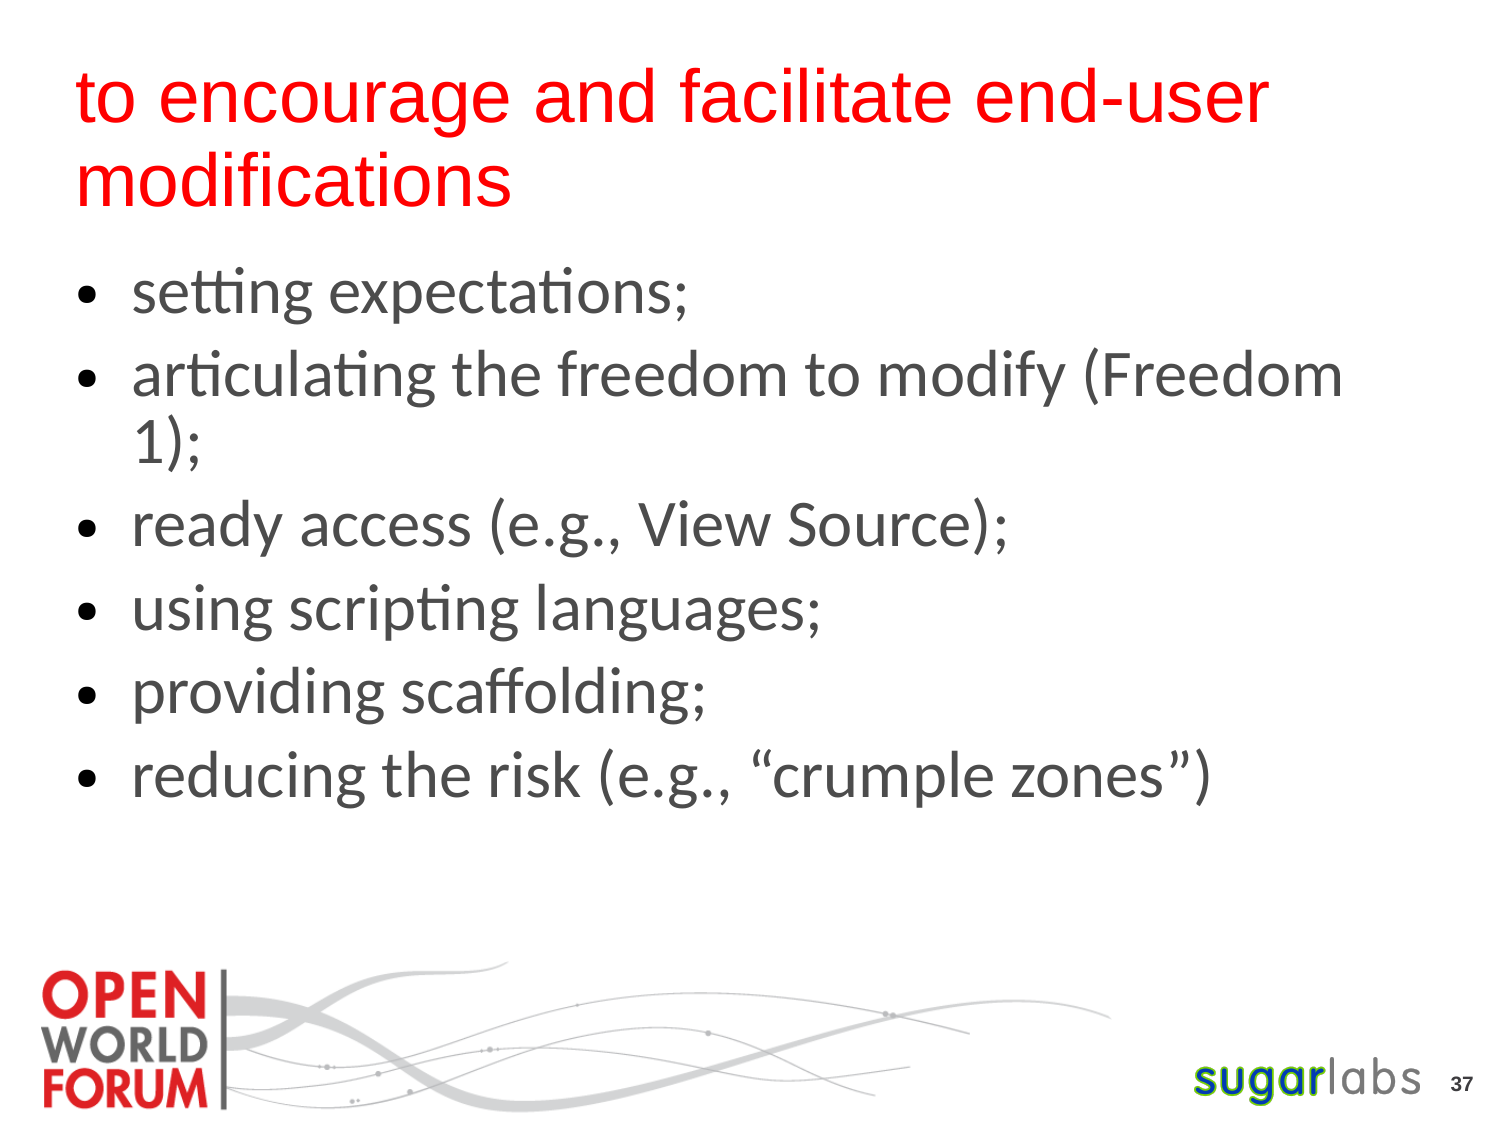

to encourage and facilitate end-user modifications
# setting expectations;
articulating the freedom to modify (Freedom 1);
ready access (e.g., View Source);
using scripting languages;
providing scaffolding;
reducing the risk (e.g., “crumple zones”)
37